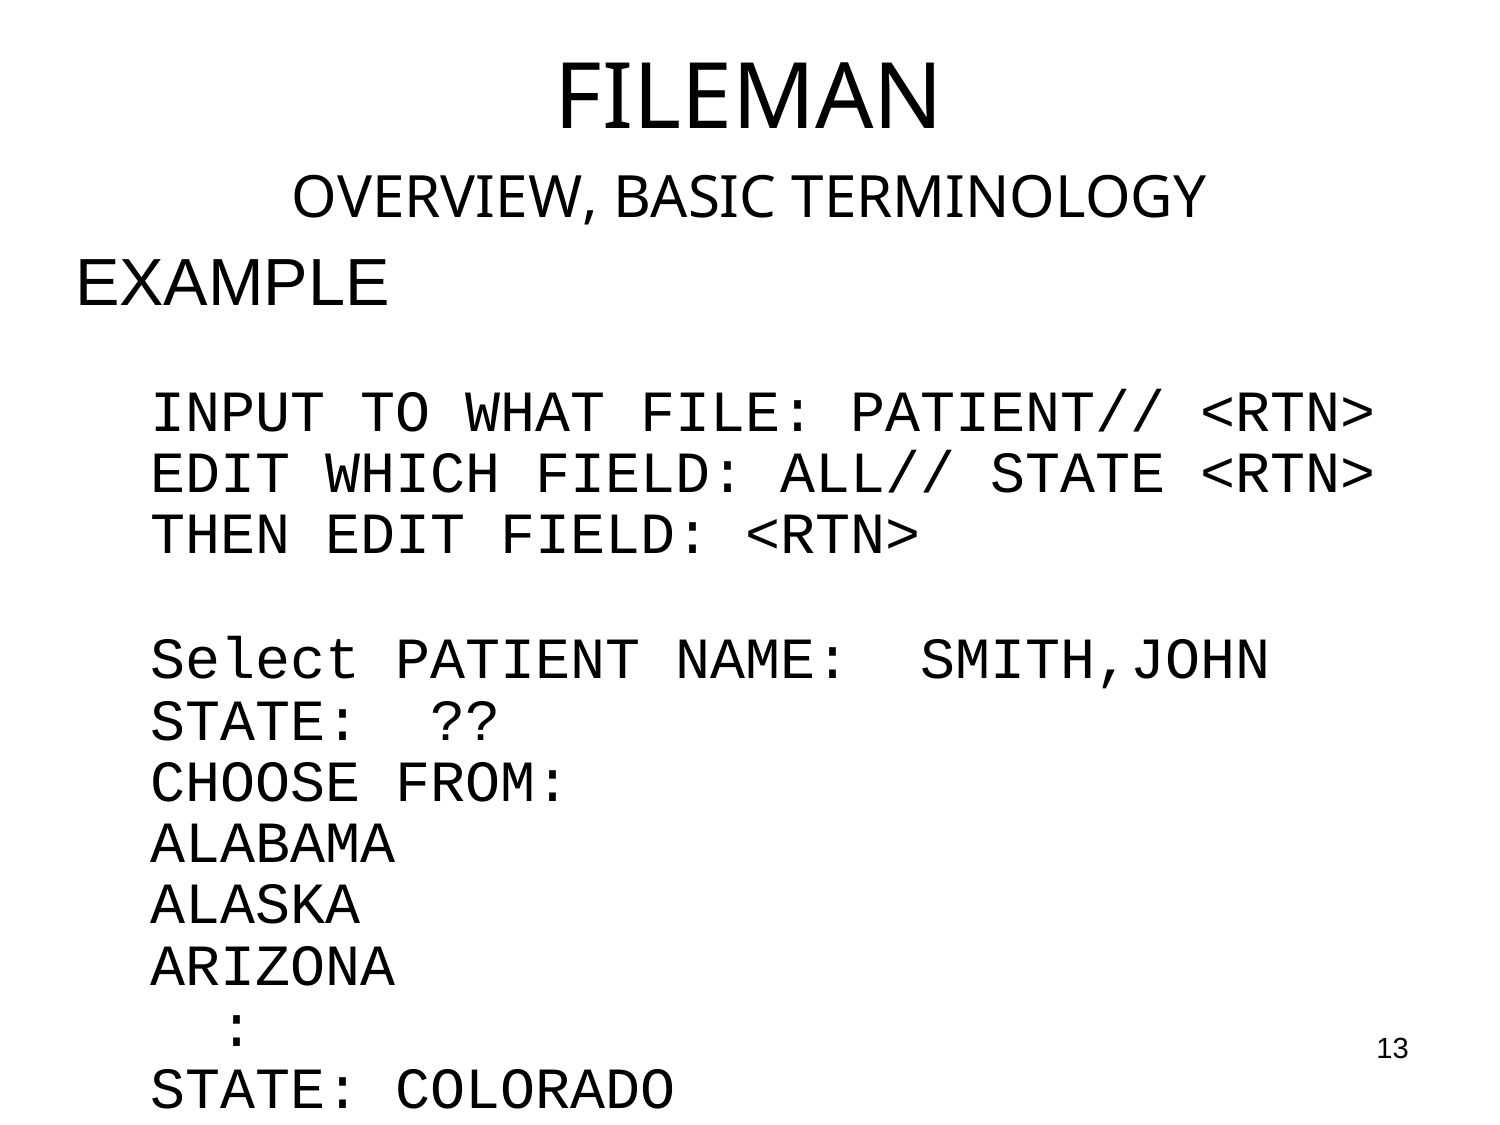

# FILEMAN OVERVIEW, BASIC TERMINOLOGY
EXAMPLE
INPUT TO WHAT FILE: PATIENT// <RTN>
EDIT WHICH FIELD: ALL// STATE <RTN>
THEN EDIT FIELD: <RTN>
Select PATIENT NAME: SMITH,JOHN
STATE: ??
CHOOSE FROM:
ALABAMA
ALASKA
ARIZONA
 :
STATE: COLORADO
13